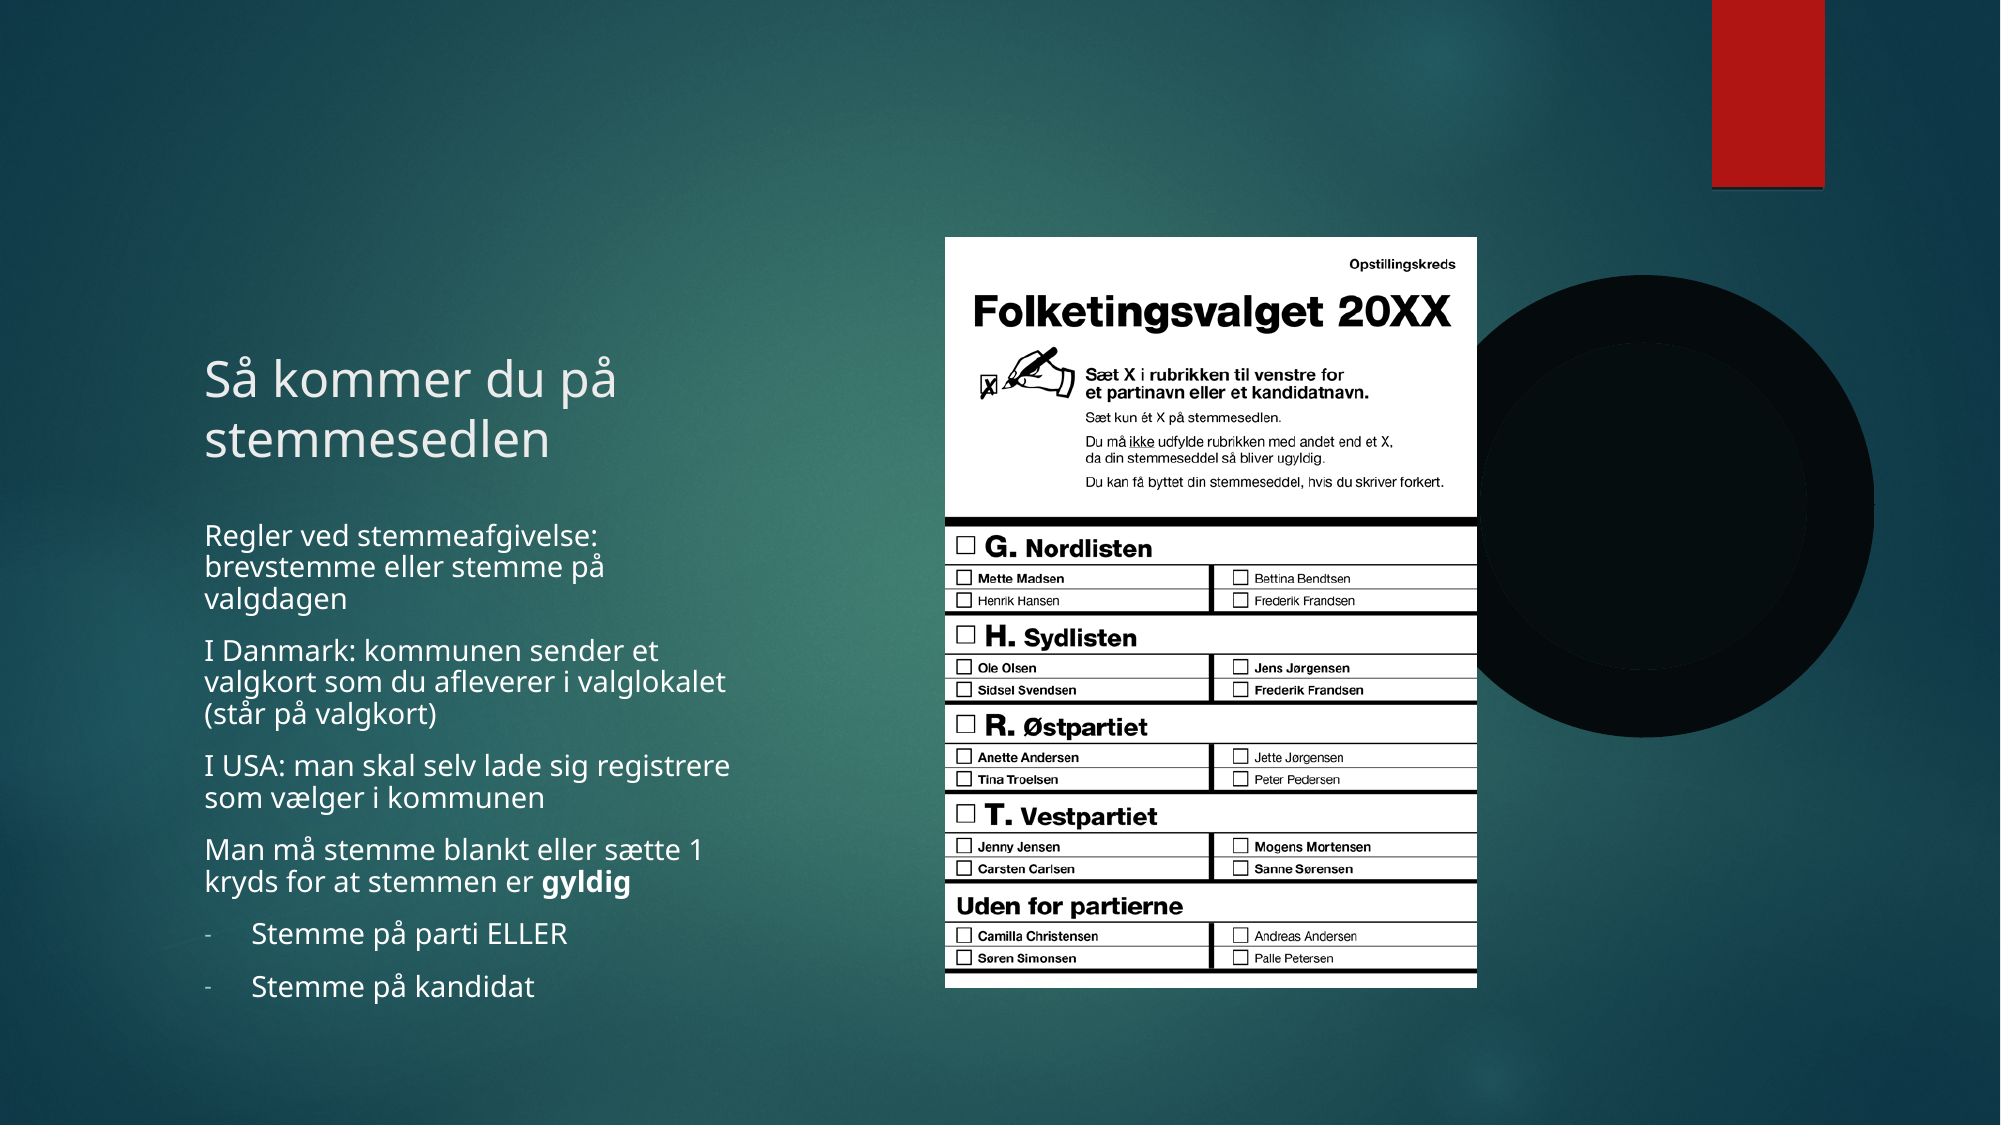

# Så kommer du på stemmesedlen
Regler ved stemmeafgivelse: brevstemme eller stemme på valgdagen
I Danmark: kommunen sender et valgkort som du afleverer i valglokalet (står på valgkort)
I USA: man skal selv lade sig registrere som vælger i kommunen
Man må stemme blankt eller sætte 1 kryds for at stemmen er gyldig
Stemme på parti ELLER
Stemme på kandidat